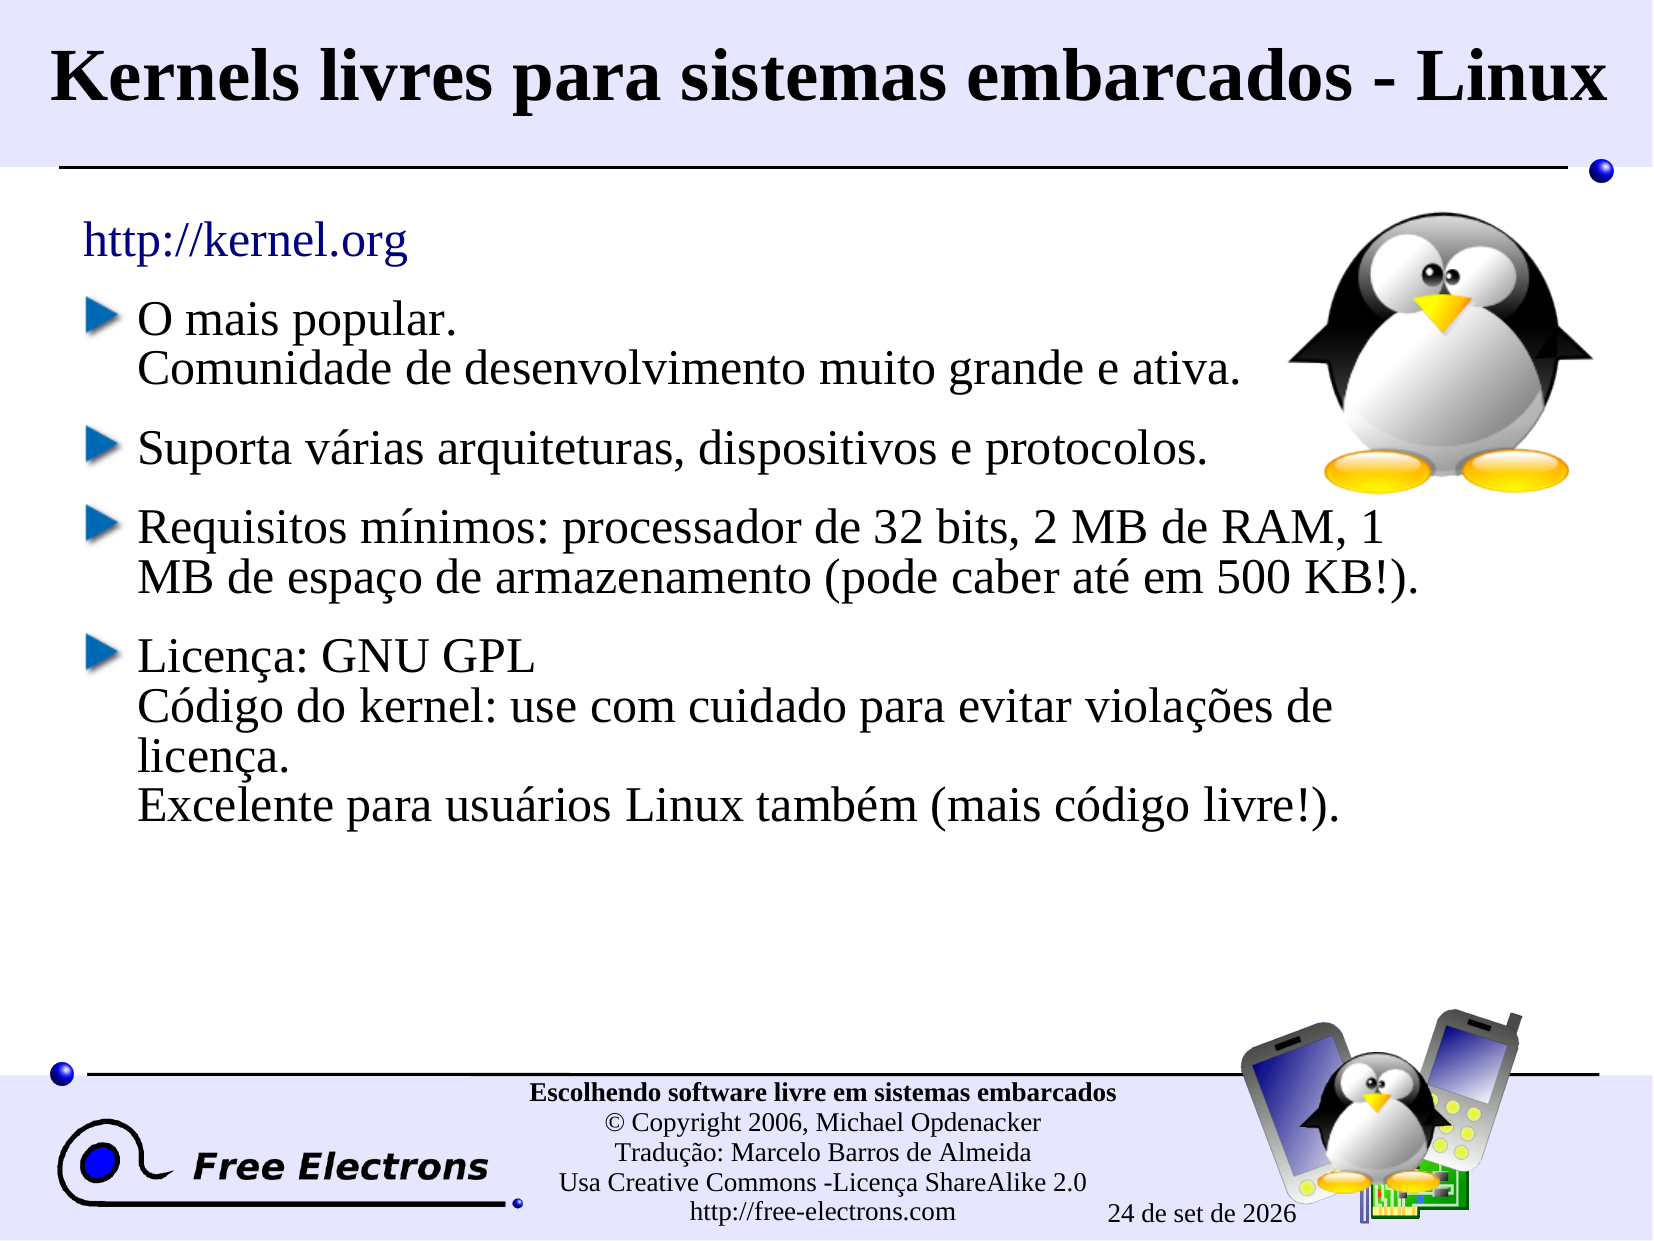

# Kernels livres para sistemas embarcados - Linux
http://kernel.org
O mais popular.
Comunidade de desenvolvimento muito grande e ativa.
Suporta várias arquiteturas, dispositivos e protocolos.
Requisitos mínimos: processador de 32 bits, 2 MB de RAM, 1 MB de espaço de armazenamento (pode caber até em 500 KB!).
Licença: GNU GPL
Código do kernel: use com cuidado para evitar violações de licença.
Excelente para usuários Linux também (mais código livre!).